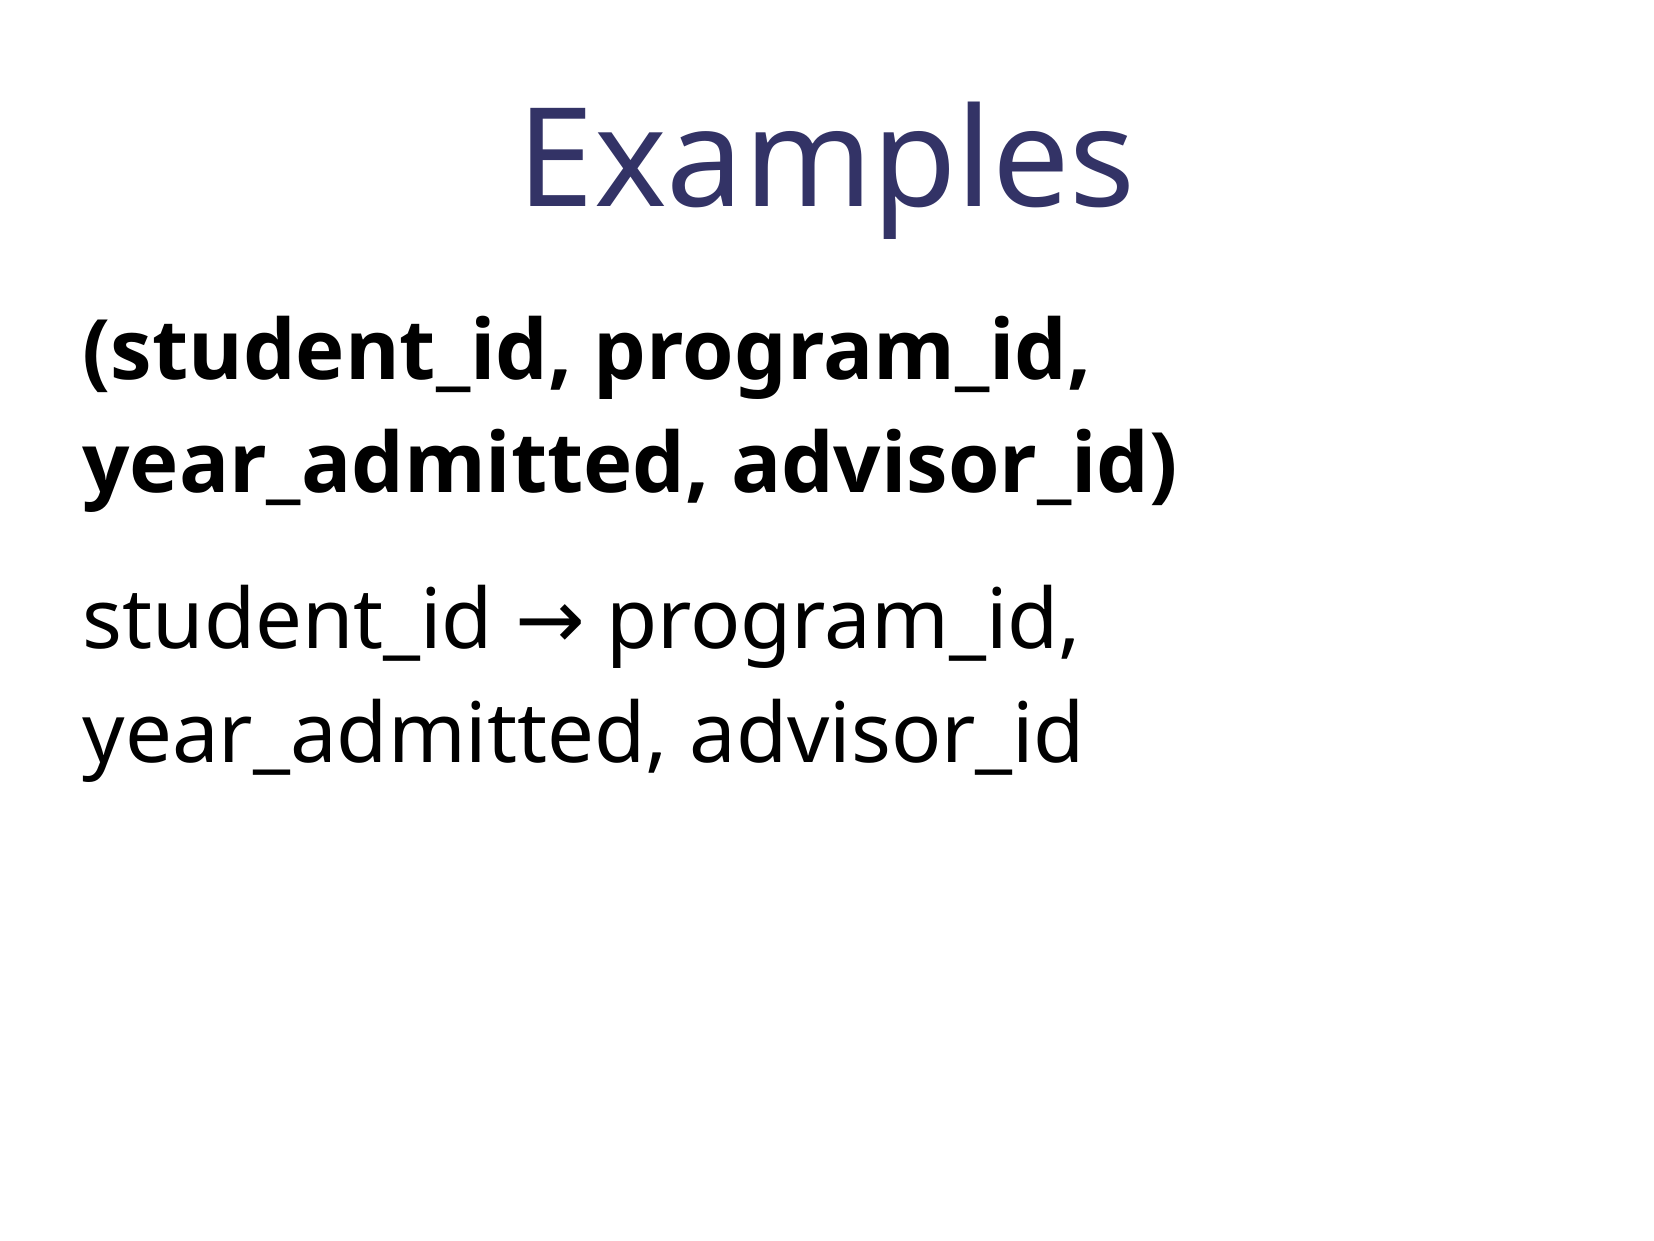

# Examples
(student_id, program_id, year_admitted, advisor_id)
student_id → program_id, year_admitted, advisor_id